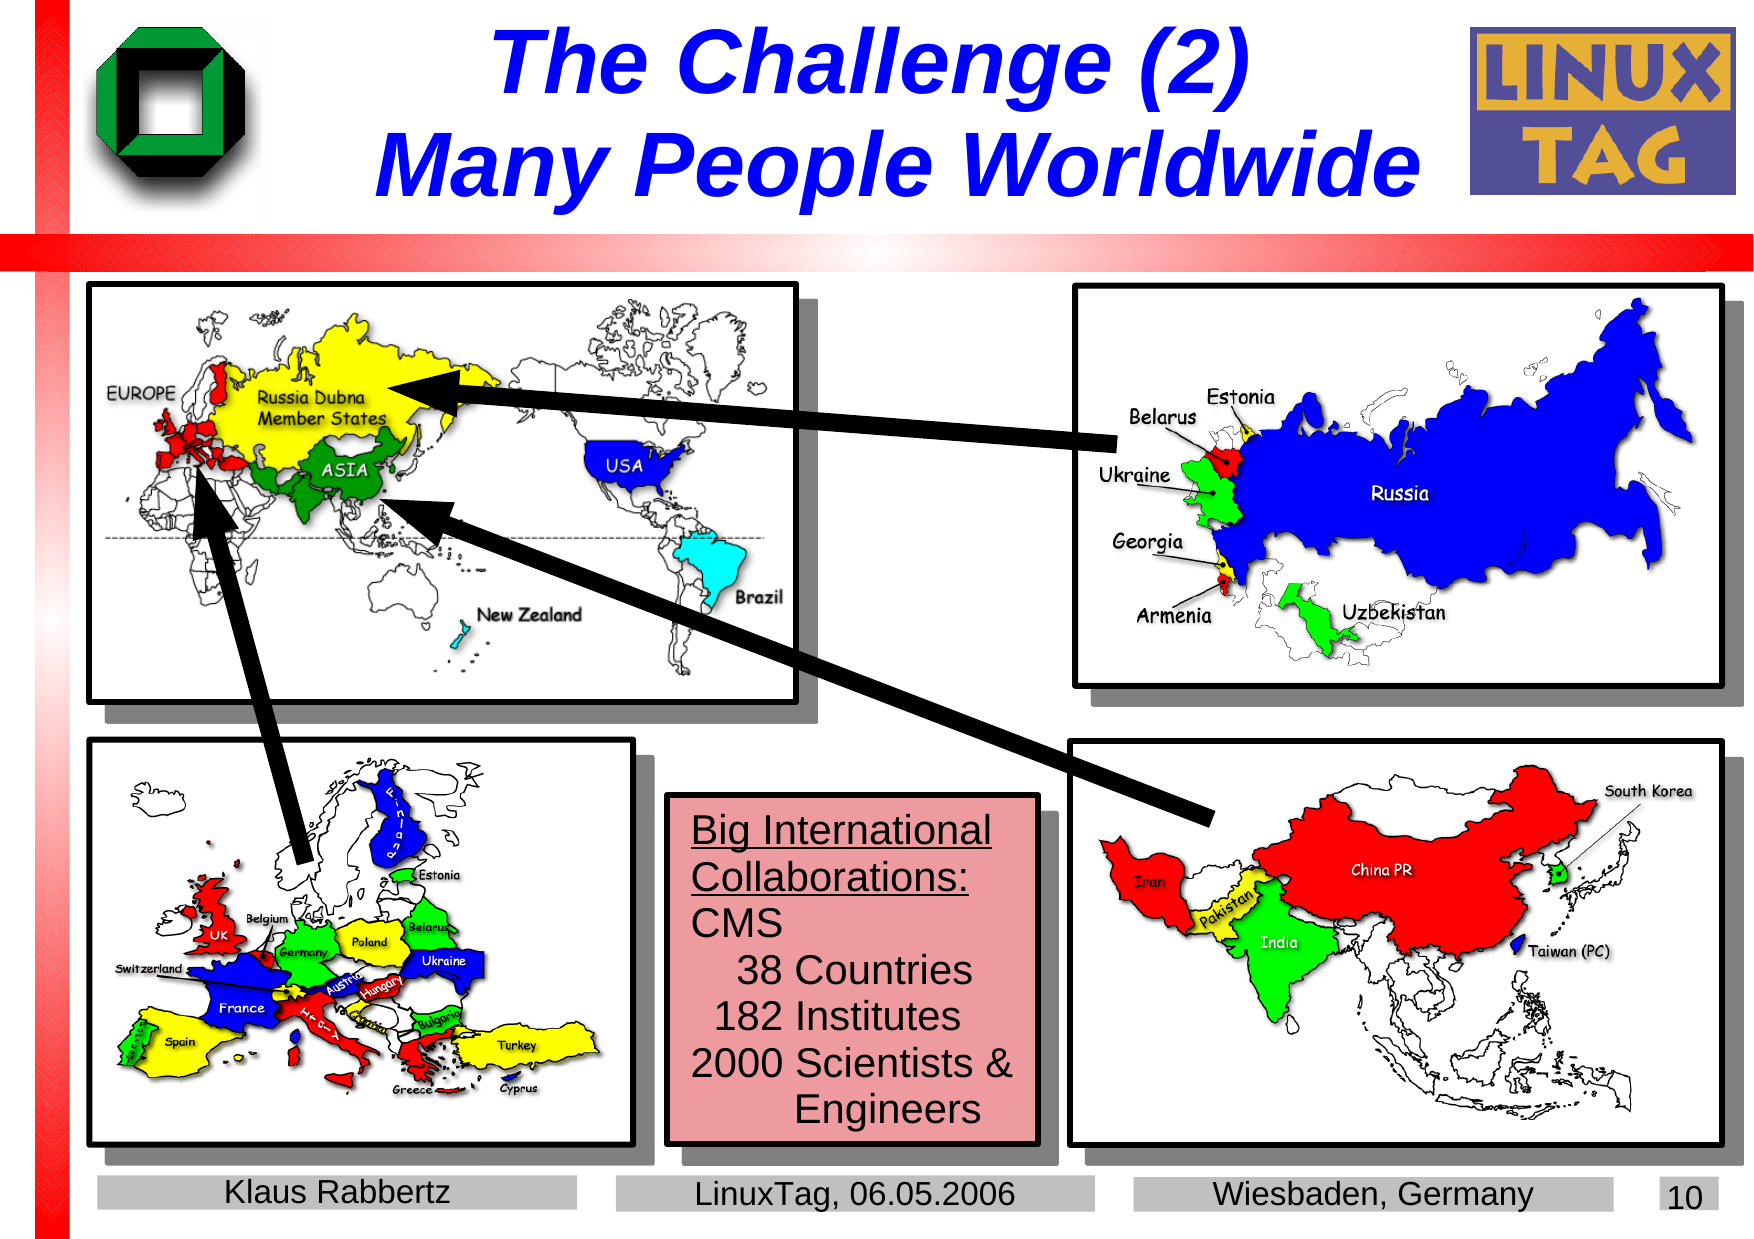

# The Challenge (2) Many People Worldwide
Big International
Collaborations:
CMS
 38 Countries
 182 Institutes
2000 Scientists &
 Engineers